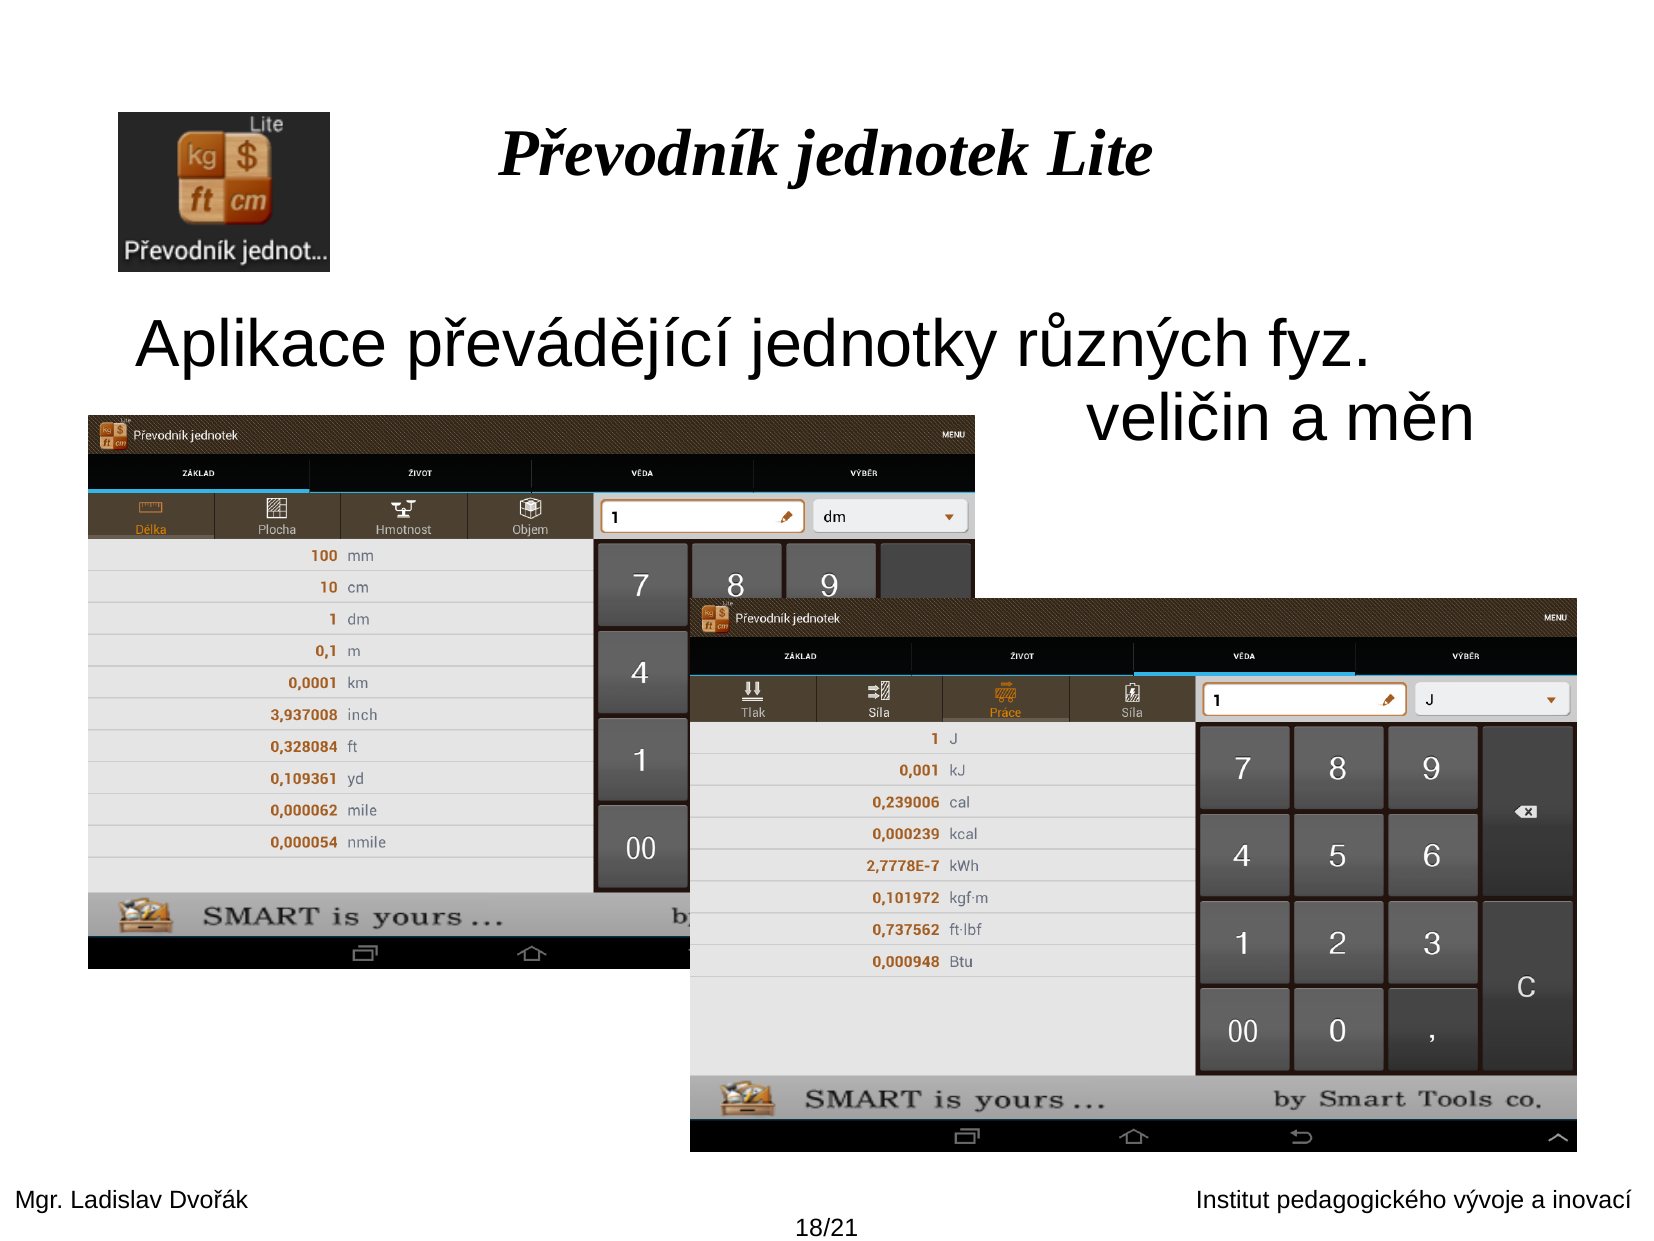

# Převodník jednotek Lite
Aplikace převádějící jednotky různých fyz. veličin a měn
Mgr. Ladislav Dvořák													Institut pedagogického vývoje a inovací